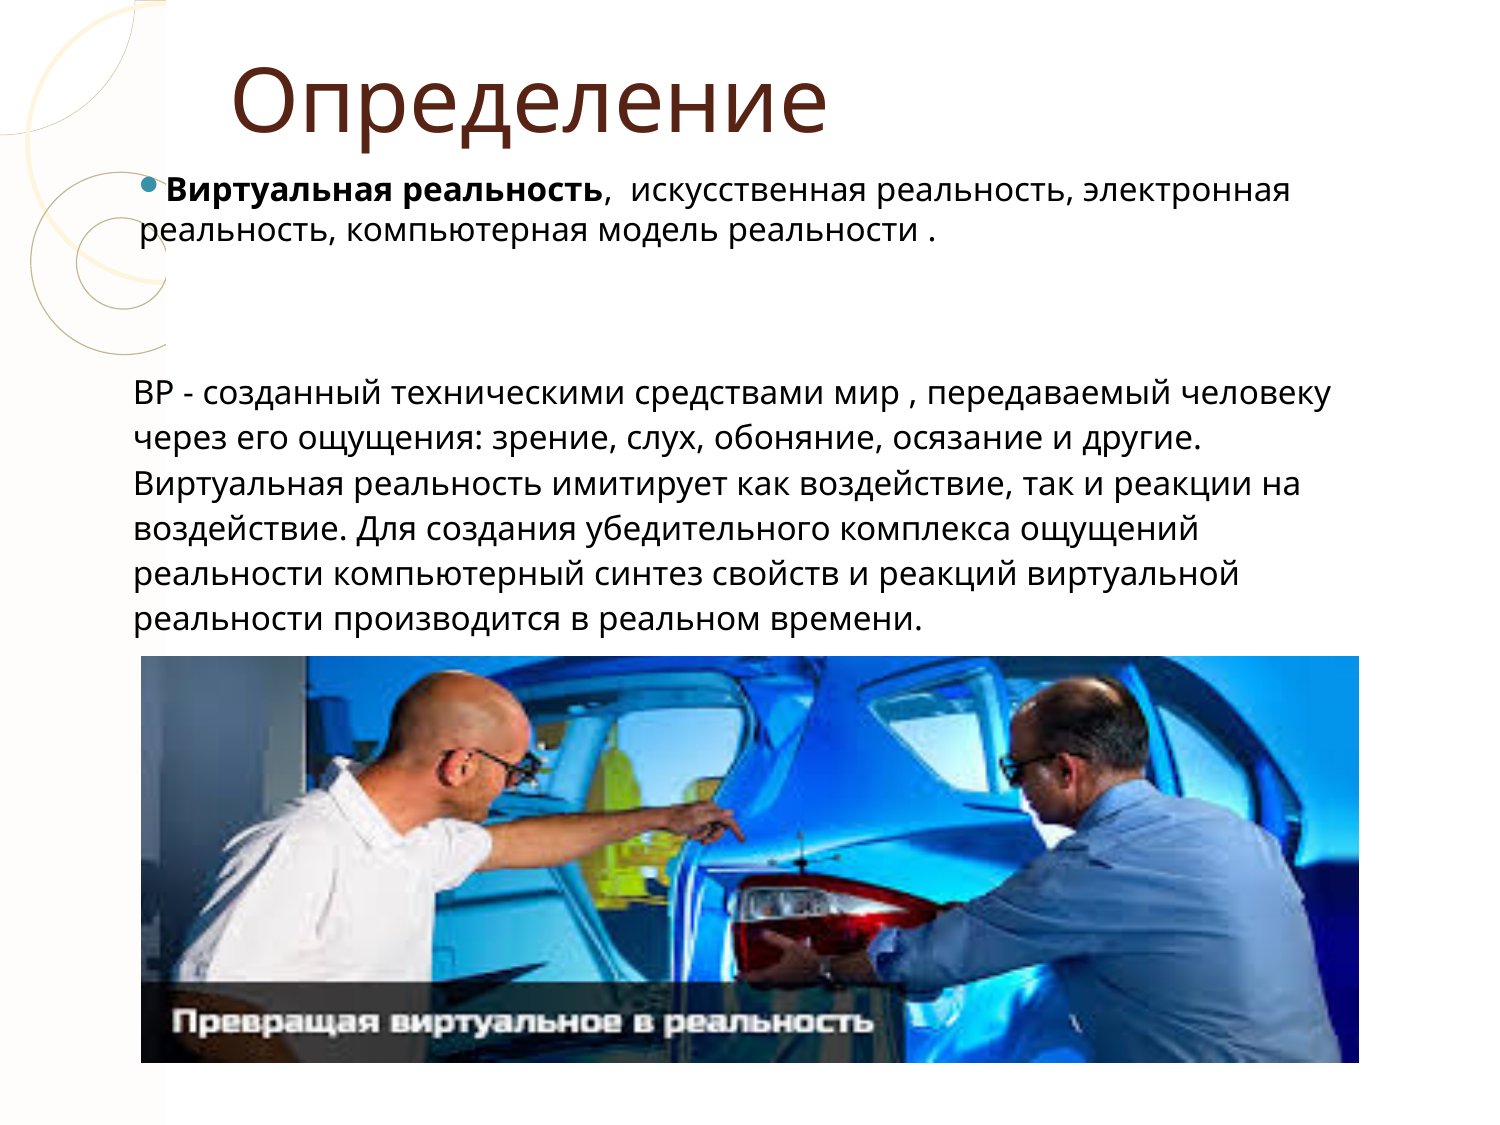

# Определение
Виртуальная реальность,  искусственная реальность, электронная реальность, компьютерная модель реальности .
ВР - созданный техническими средствами мир , передаваемый человеку через его ощущения: зрение, слух, обоняние, осязание и другие. Виртуальная реальность имитирует как воздействие, так и реакции на воздействие. Для создания убедительного комплекса ощущений реальности компьютерный синтез свойств и реакций виртуальной реальности производится в реальном времени.